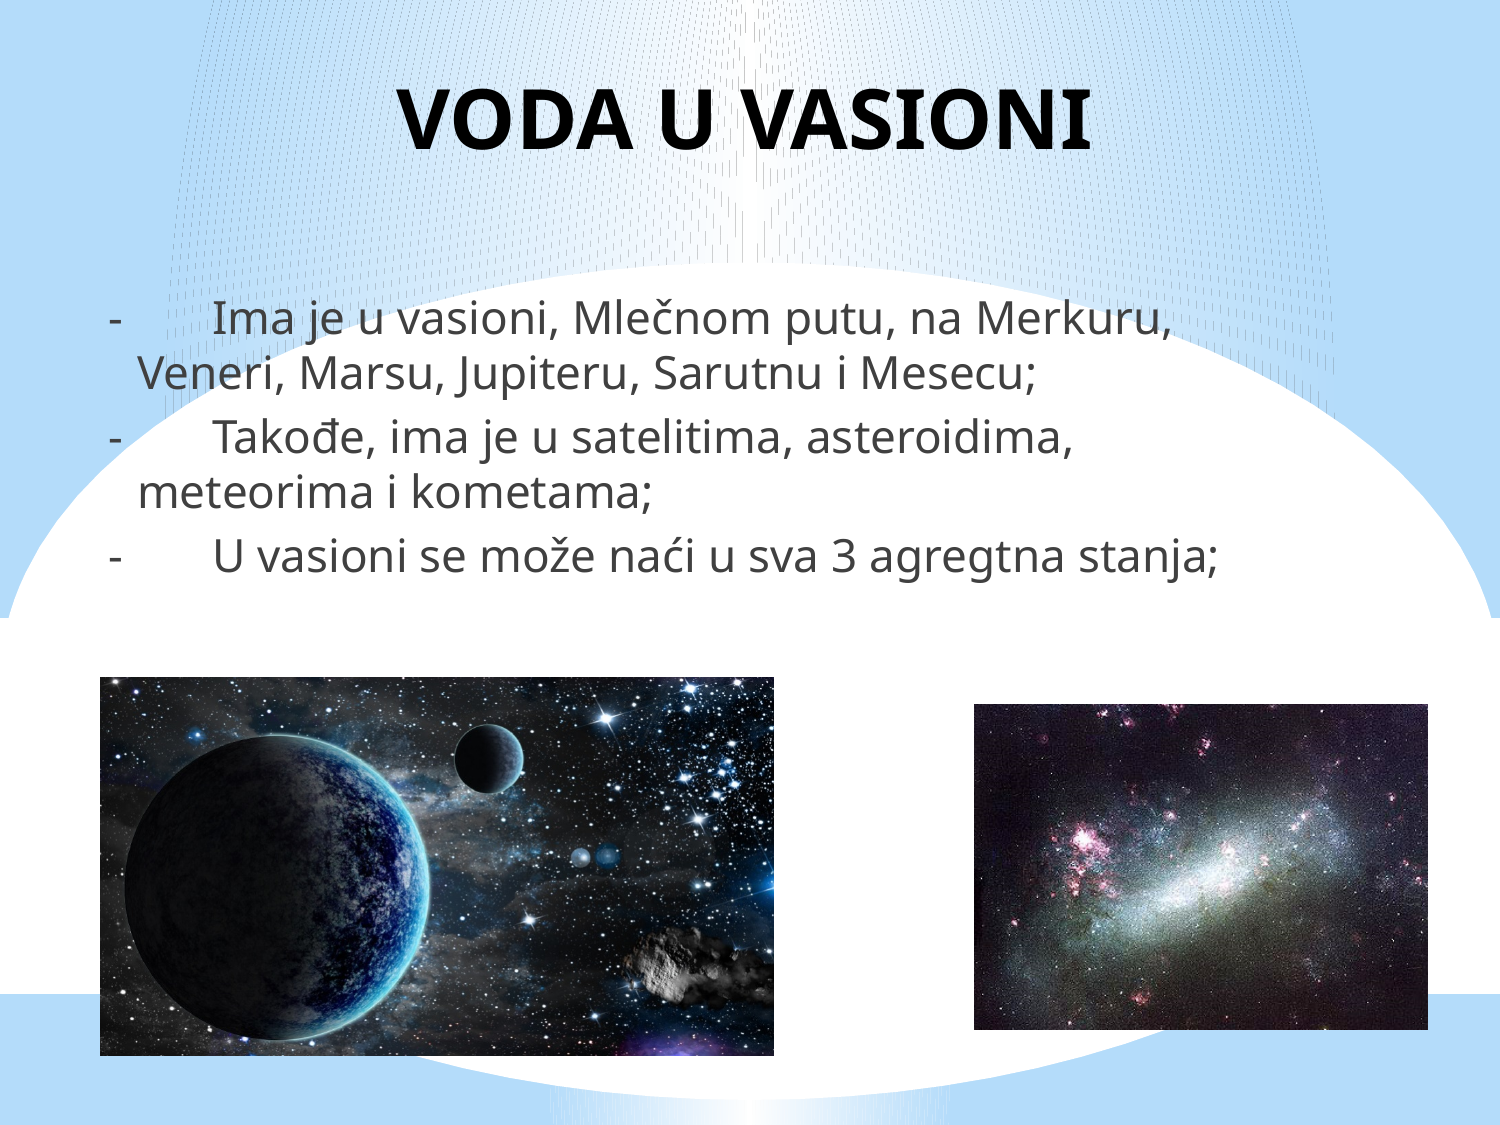

# VODA U VASIONI
-	Ima je u vasioni, Mlečnom putu, na Merkuru, Veneri, Marsu, Jupiteru, Sarutnu i Mesecu;
-	Takođe, ima je u satelitima, asteroidima, meteorima i kometama;
-	U vasioni se može naći u sva 3 agregtna stanja;